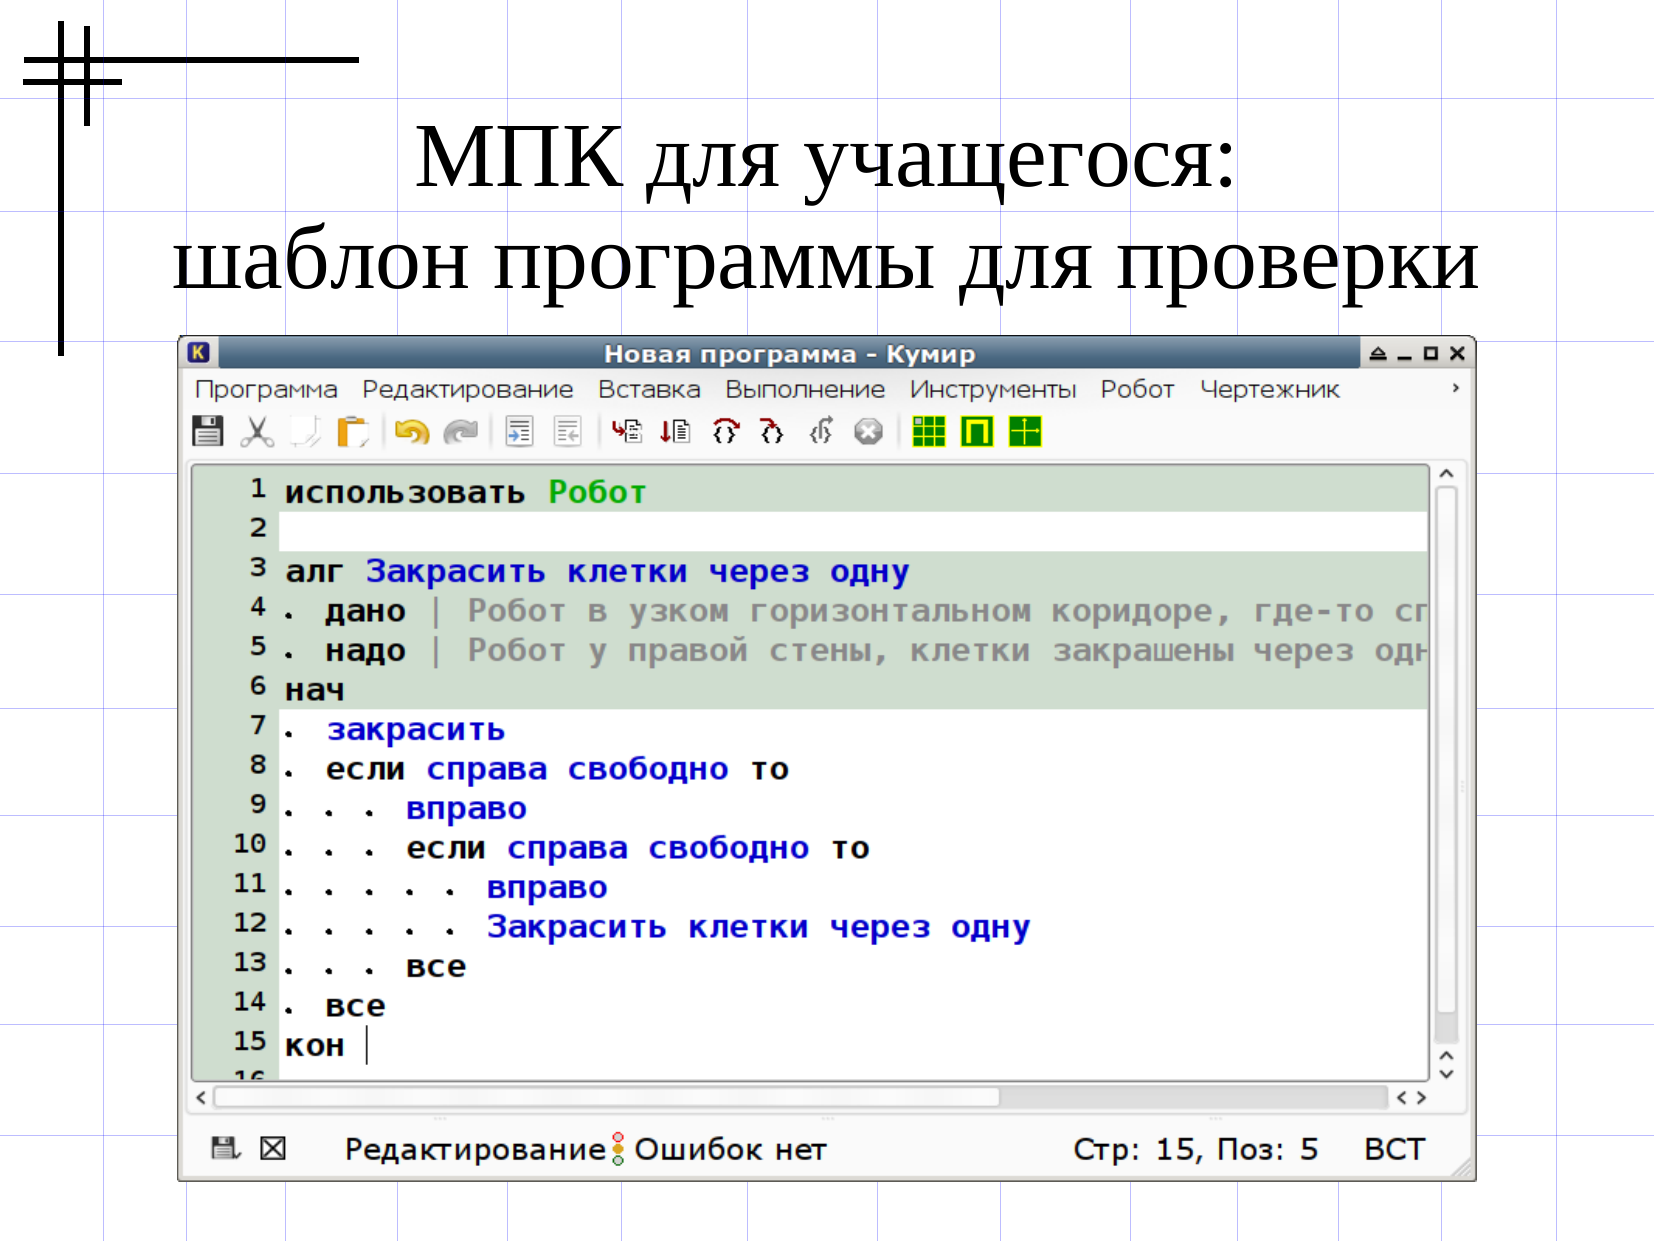

# МПК для учащегося: шаблон программы для проверки